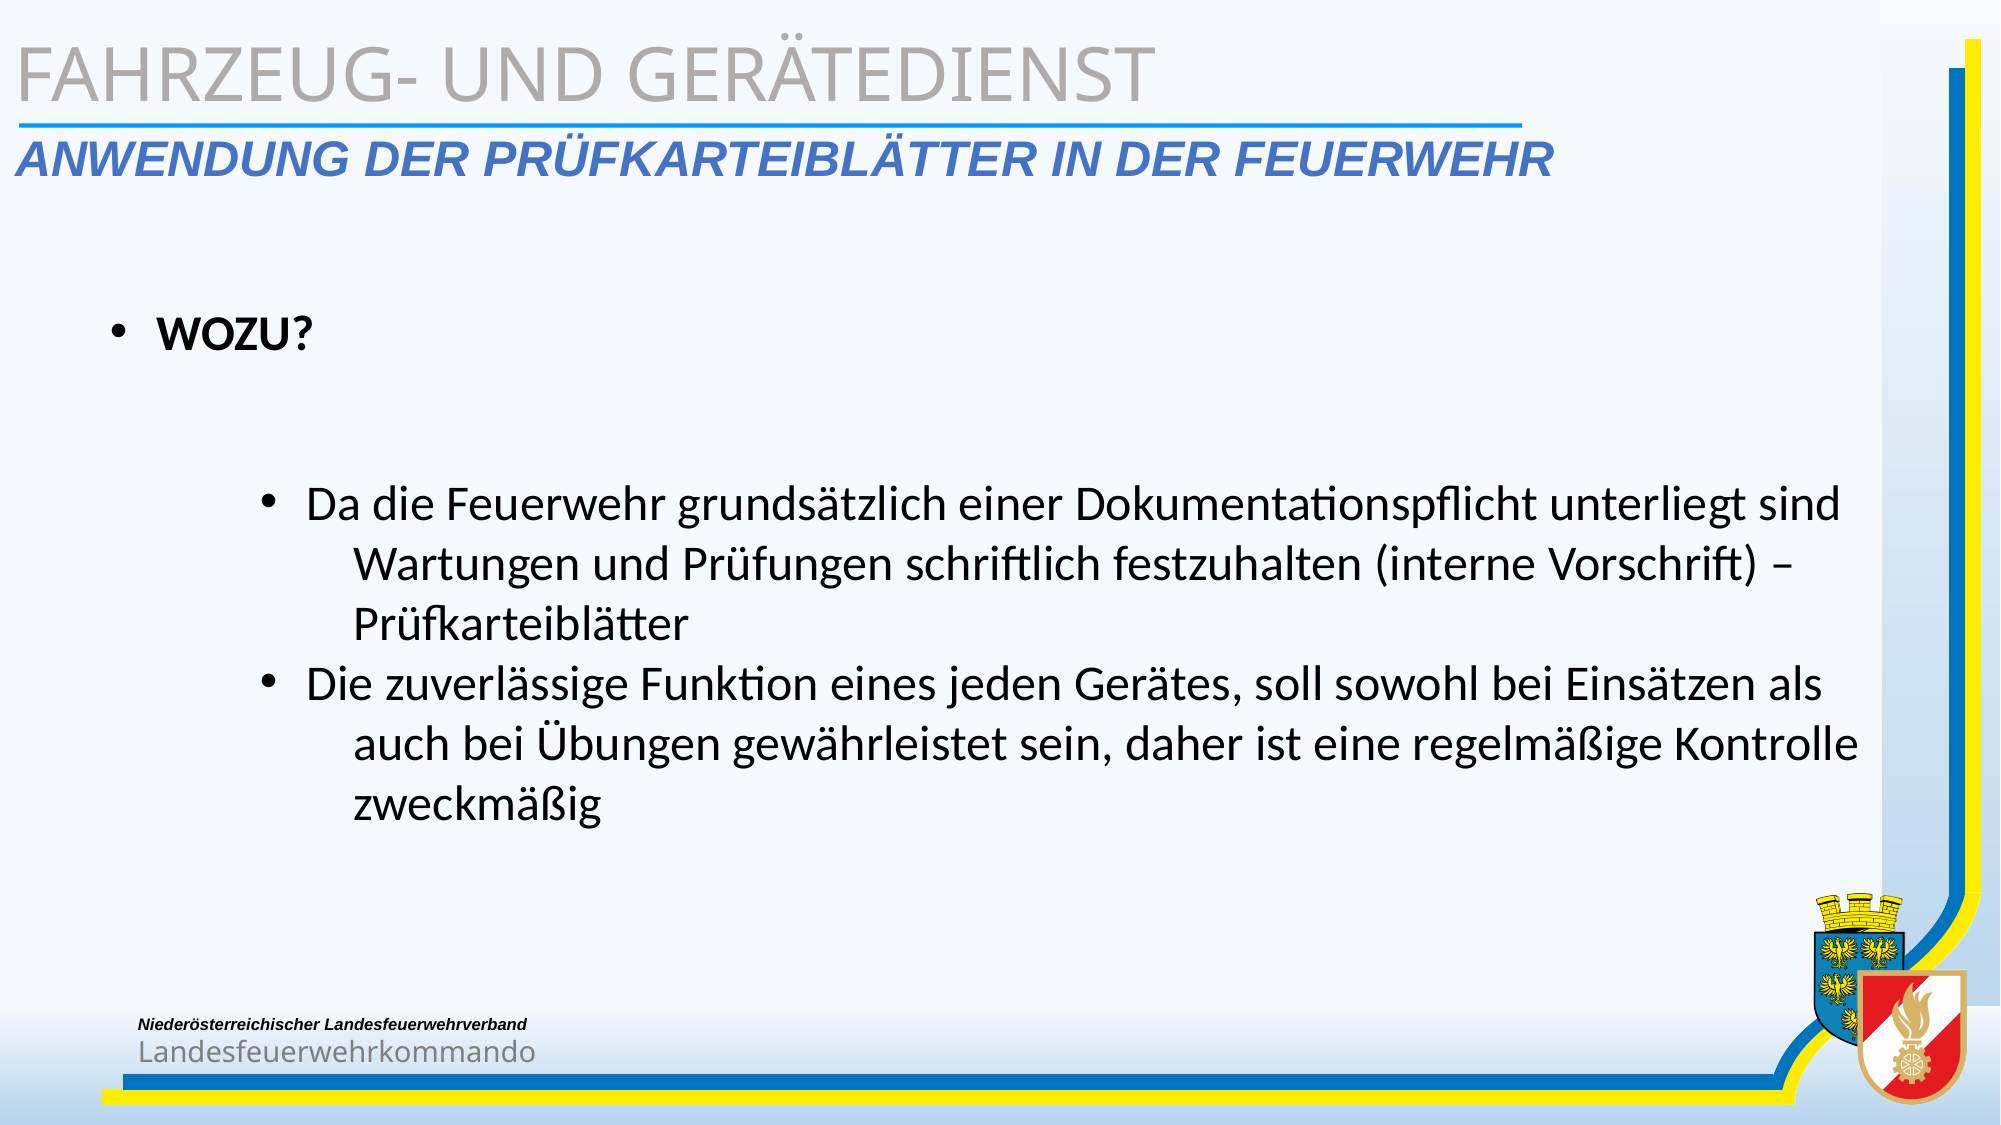

FAHRZEUG- UND GERÄTEDIENST
ANWENDUNG DER PRÜFKARTEIBLÄTTER IN DER FEUERWEHR
WOZU?
Da die Feuerwehr grundsätzlich einer Dokumentationspflicht unterliegt sind Wartungen und Prüfungen schriftlich festzuhalten (interne Vorschrift) – Prüfkarteiblätter
Die zuverlässige Funktion eines jeden Gerätes, soll sowohl bei Einsätzen als auch bei Übungen gewährleistet sein, daher ist eine regelmäßige Kontrolle zweckmäßig